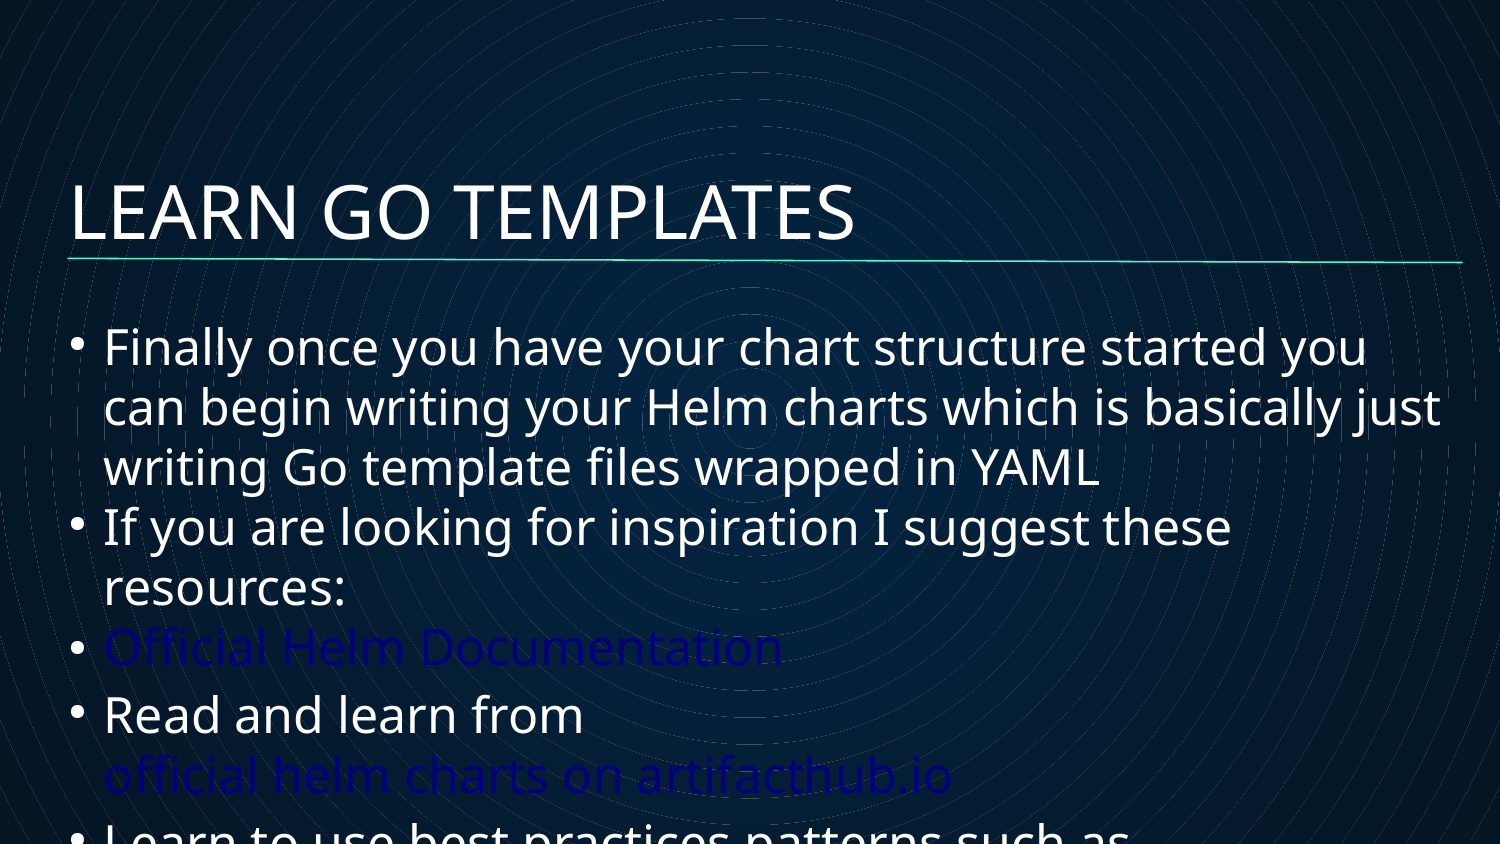

# LEARN GO TEMPLATES
Finally once you have your chart structure started you can begin writing your Helm charts which is basically just writing Go template files wrapped in YAML
If you are looking for inspiration I suggest these resources:
Official Helm Documentation
Read and learn from official helm charts on artifacthub.io
Learn to use best practices patterns such as Library Charts